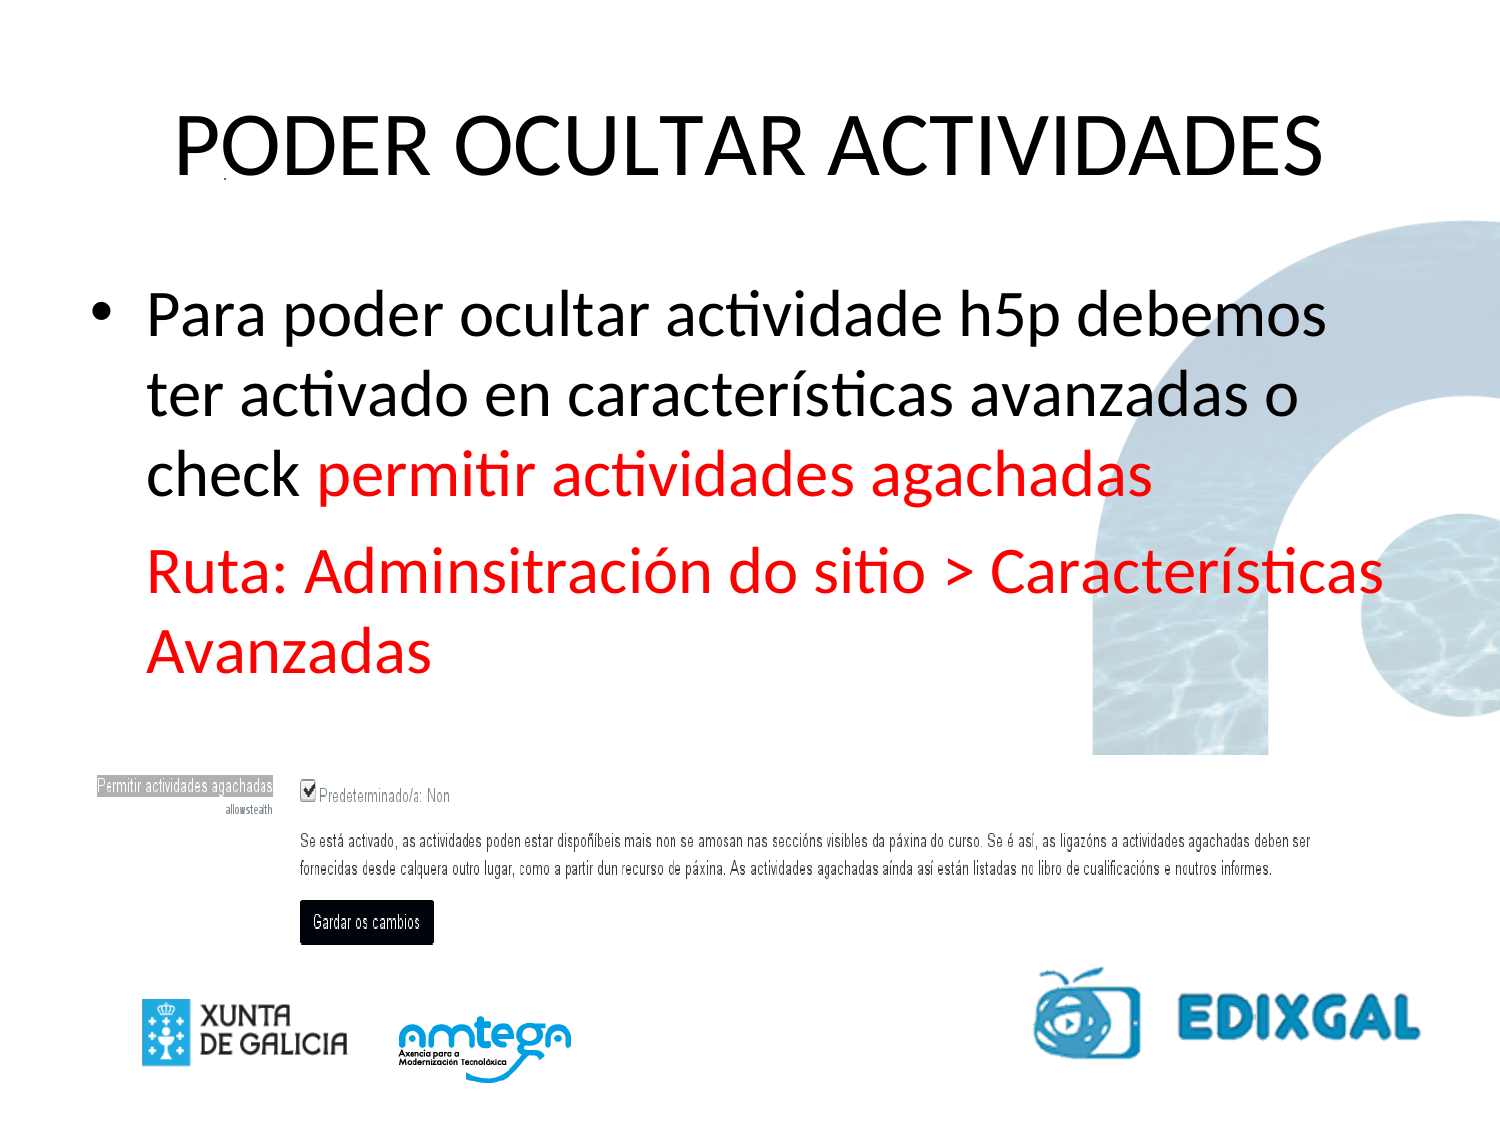

# PODER OCULTAR ACTIVIDADES
Para poder ocultar actividade h5p debemos ter activado en características avanzadas o check permitir actividades agachadas
Ruta: Adminsitración do sitio > Características Avanzadas